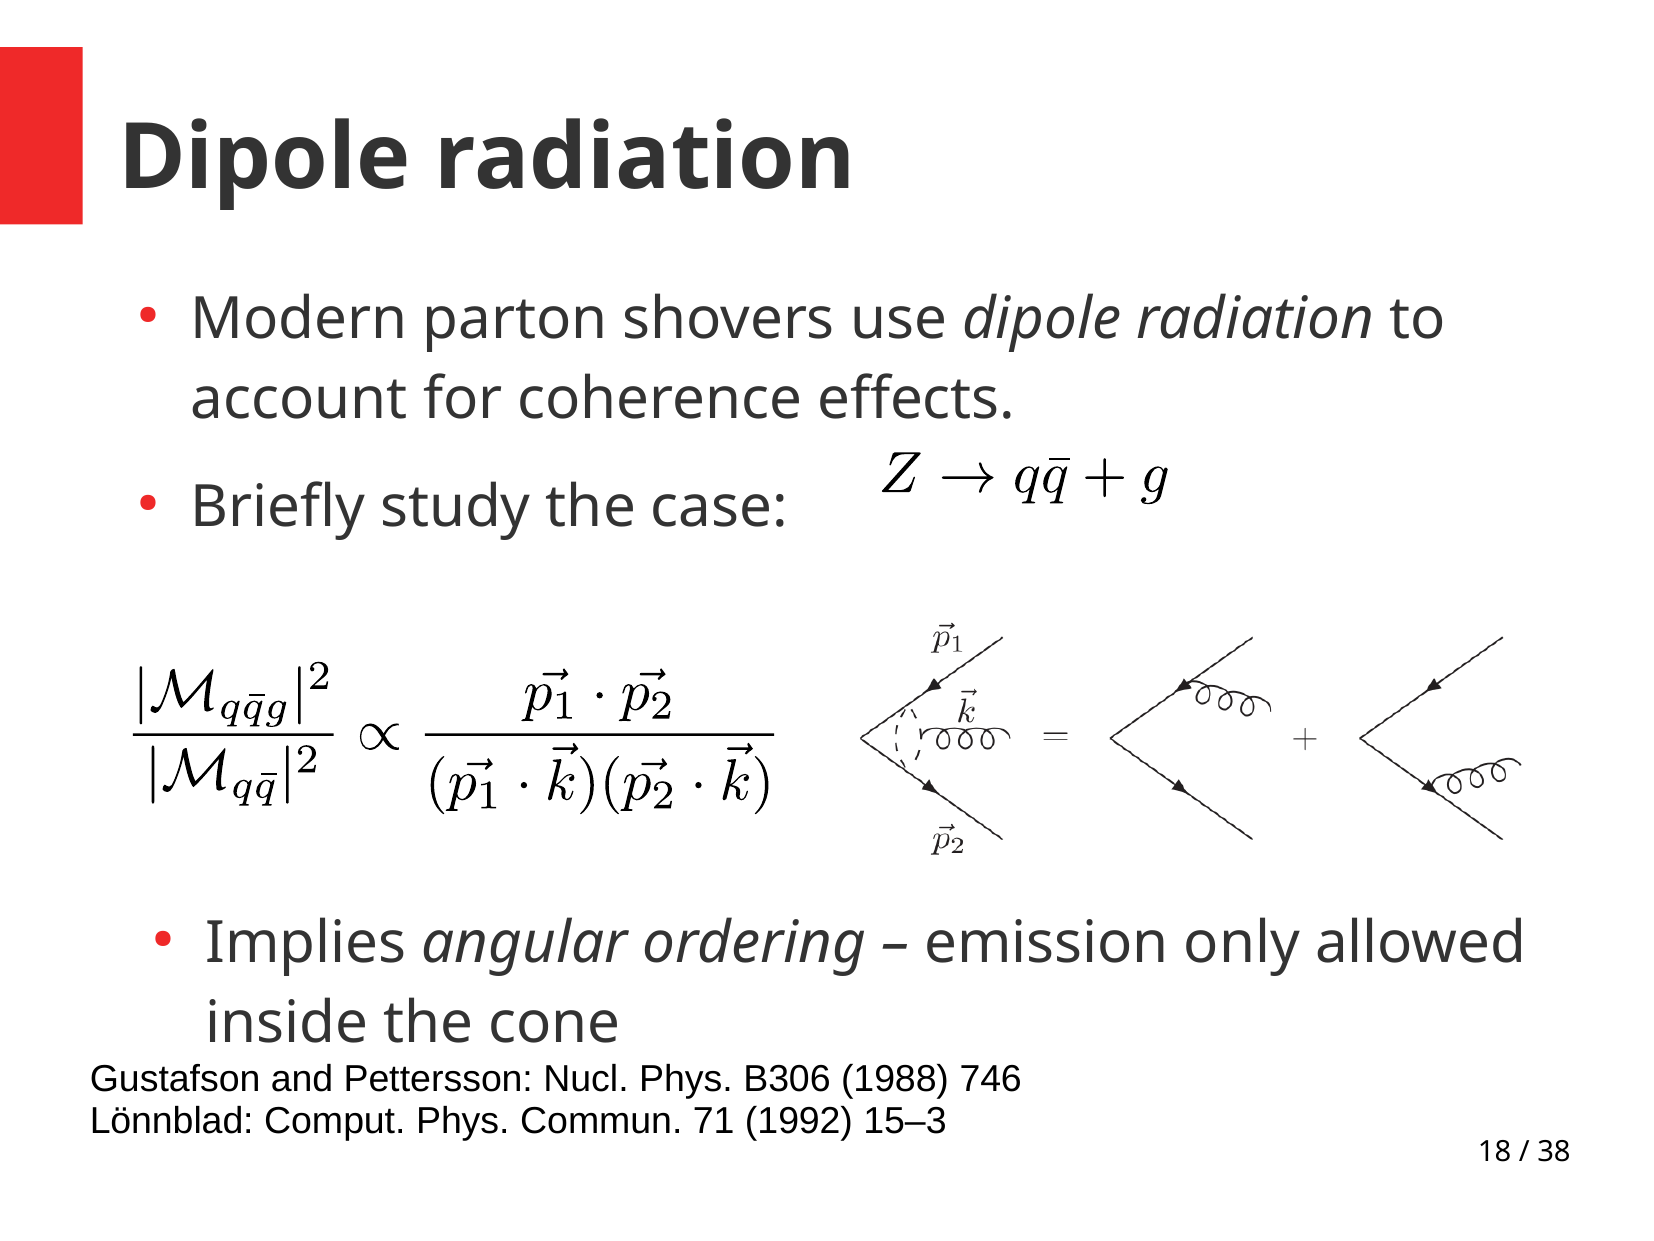

# Dipole radiation
Modern parton shovers use dipole radiation to account for coherence effects.
Briefly study the case:
Implies angular ordering – emission only allowed inside the cone
Gustafson and Pettersson: Nucl. Phys. B306 (1988) 746
Lönnblad: Comput. Phys. Commun. 71 (1992) 15–3
18